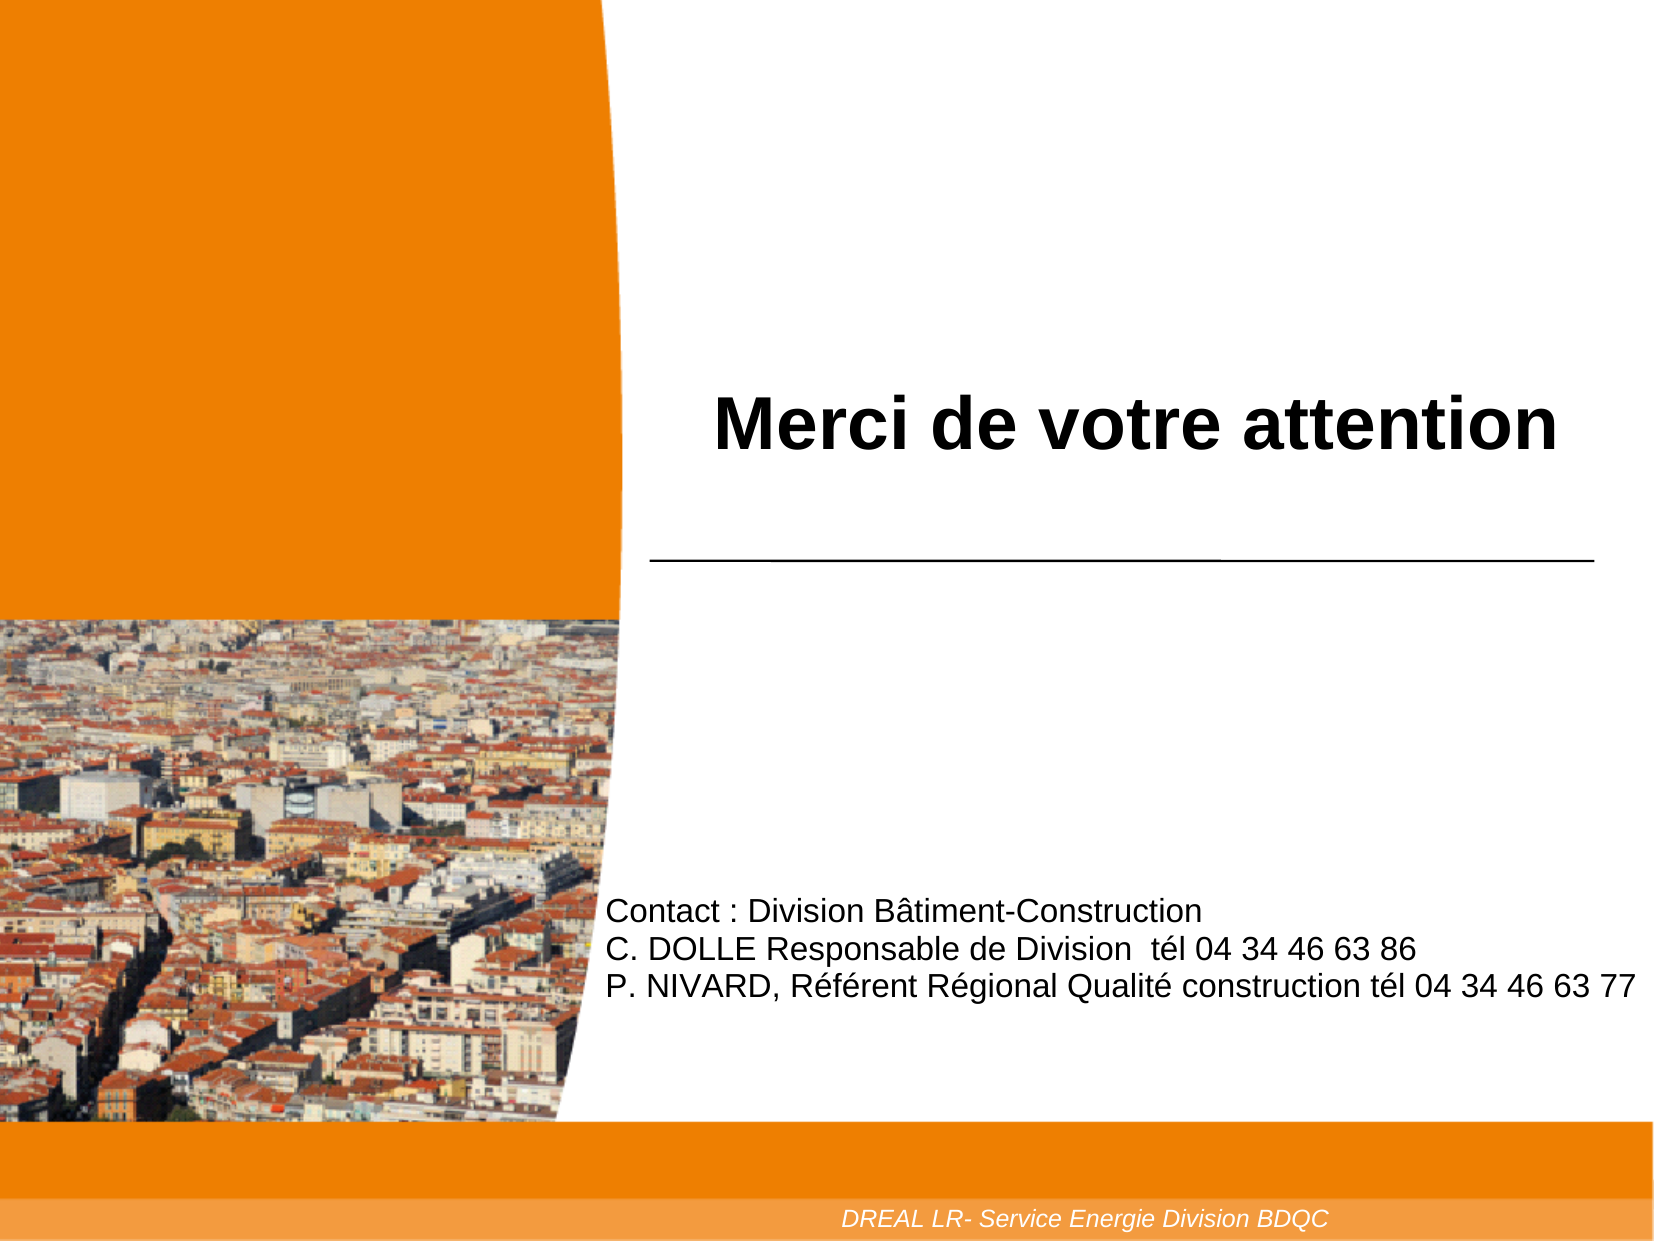

Merci de votre attention
Contact : Division Bâtiment-Construction
C. DOLLE Responsable de Division tél 04 34 46 63 86
P. NIVARD, Référent Régional Qualité construction tél 04 34 46 63 77
DREAL LR- Service Energie Division BDQC